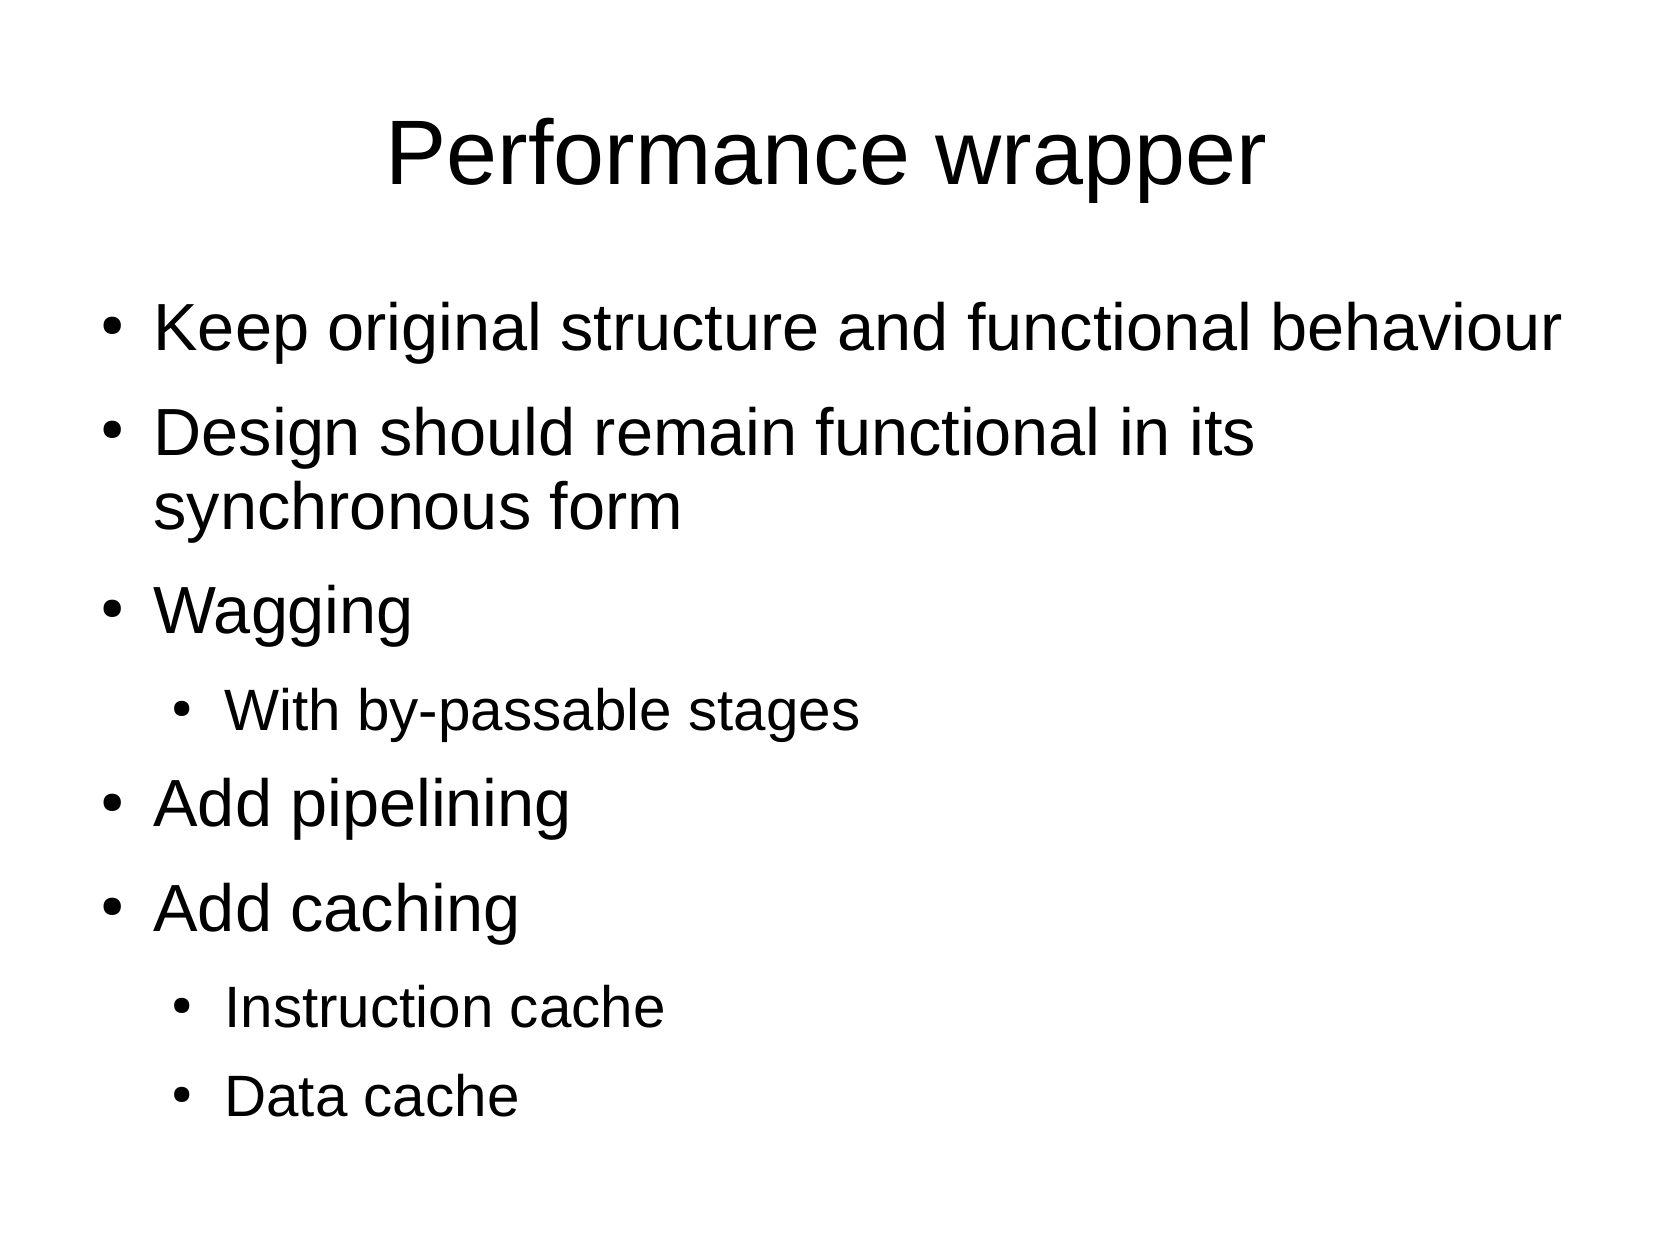

# Performance wrapper
Keep original structure and functional behaviour
Design should remain functional in its synchronous form
Wagging
With by-passable stages
Add pipelining
Add caching
Instruction cache
Data cache